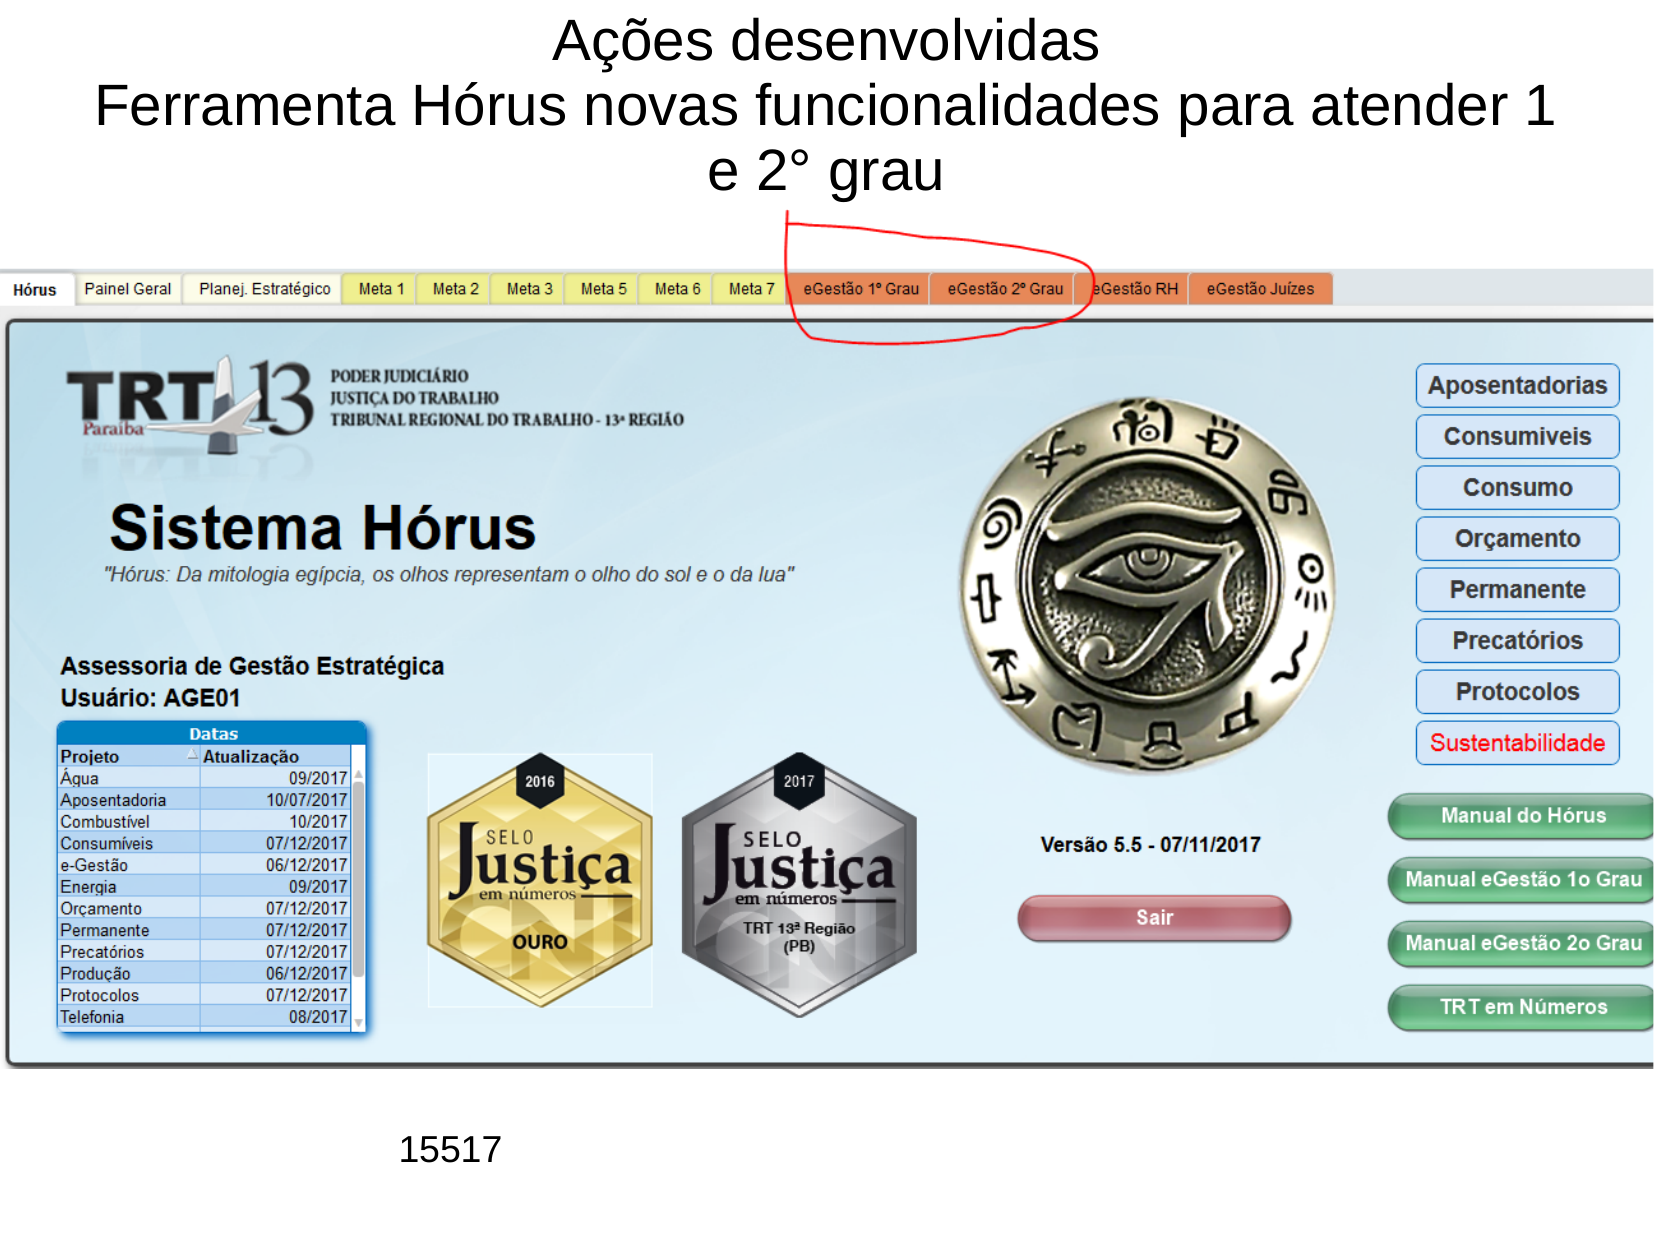

Ações desenvolvidas
Ferramenta Hórus novas funcionalidades para atender 1 e 2° grau
#
15517